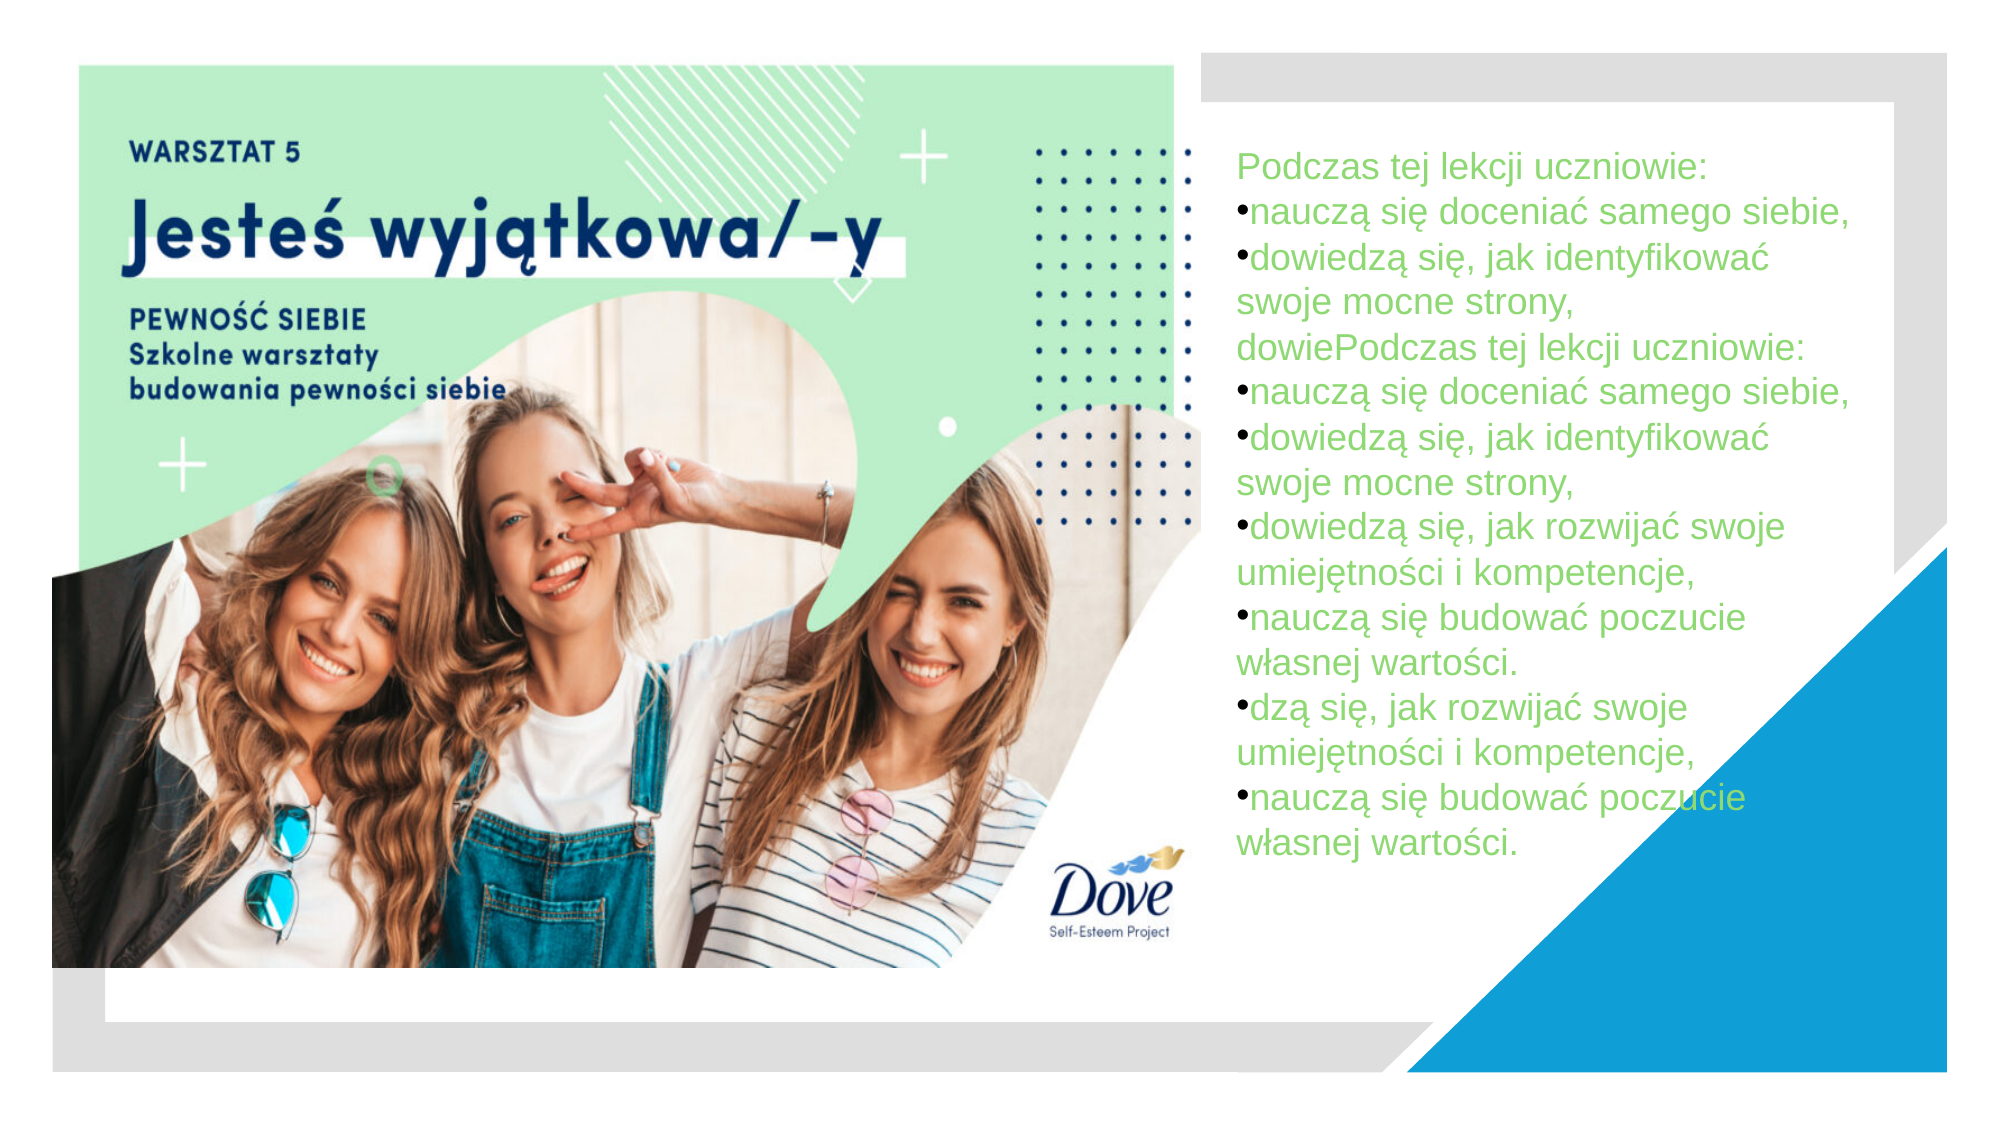

Podczas tej lekcji uczniowie:
nauczą się doceniać samego siebie,
dowiedzą się, jak identyfikować swoje mocne strony,
dowiePodczas tej lekcji uczniowie:
nauczą się doceniać samego siebie,
dowiedzą się, jak identyfikować swoje mocne strony,
dowiedzą się, jak rozwijać swoje umiejętności i kompetencje,
nauczą się budować poczucie własnej wartości.
dzą się, jak rozwijać swoje umiejętności i kompetencje,
nauczą się budować poczucie własnej wartości.